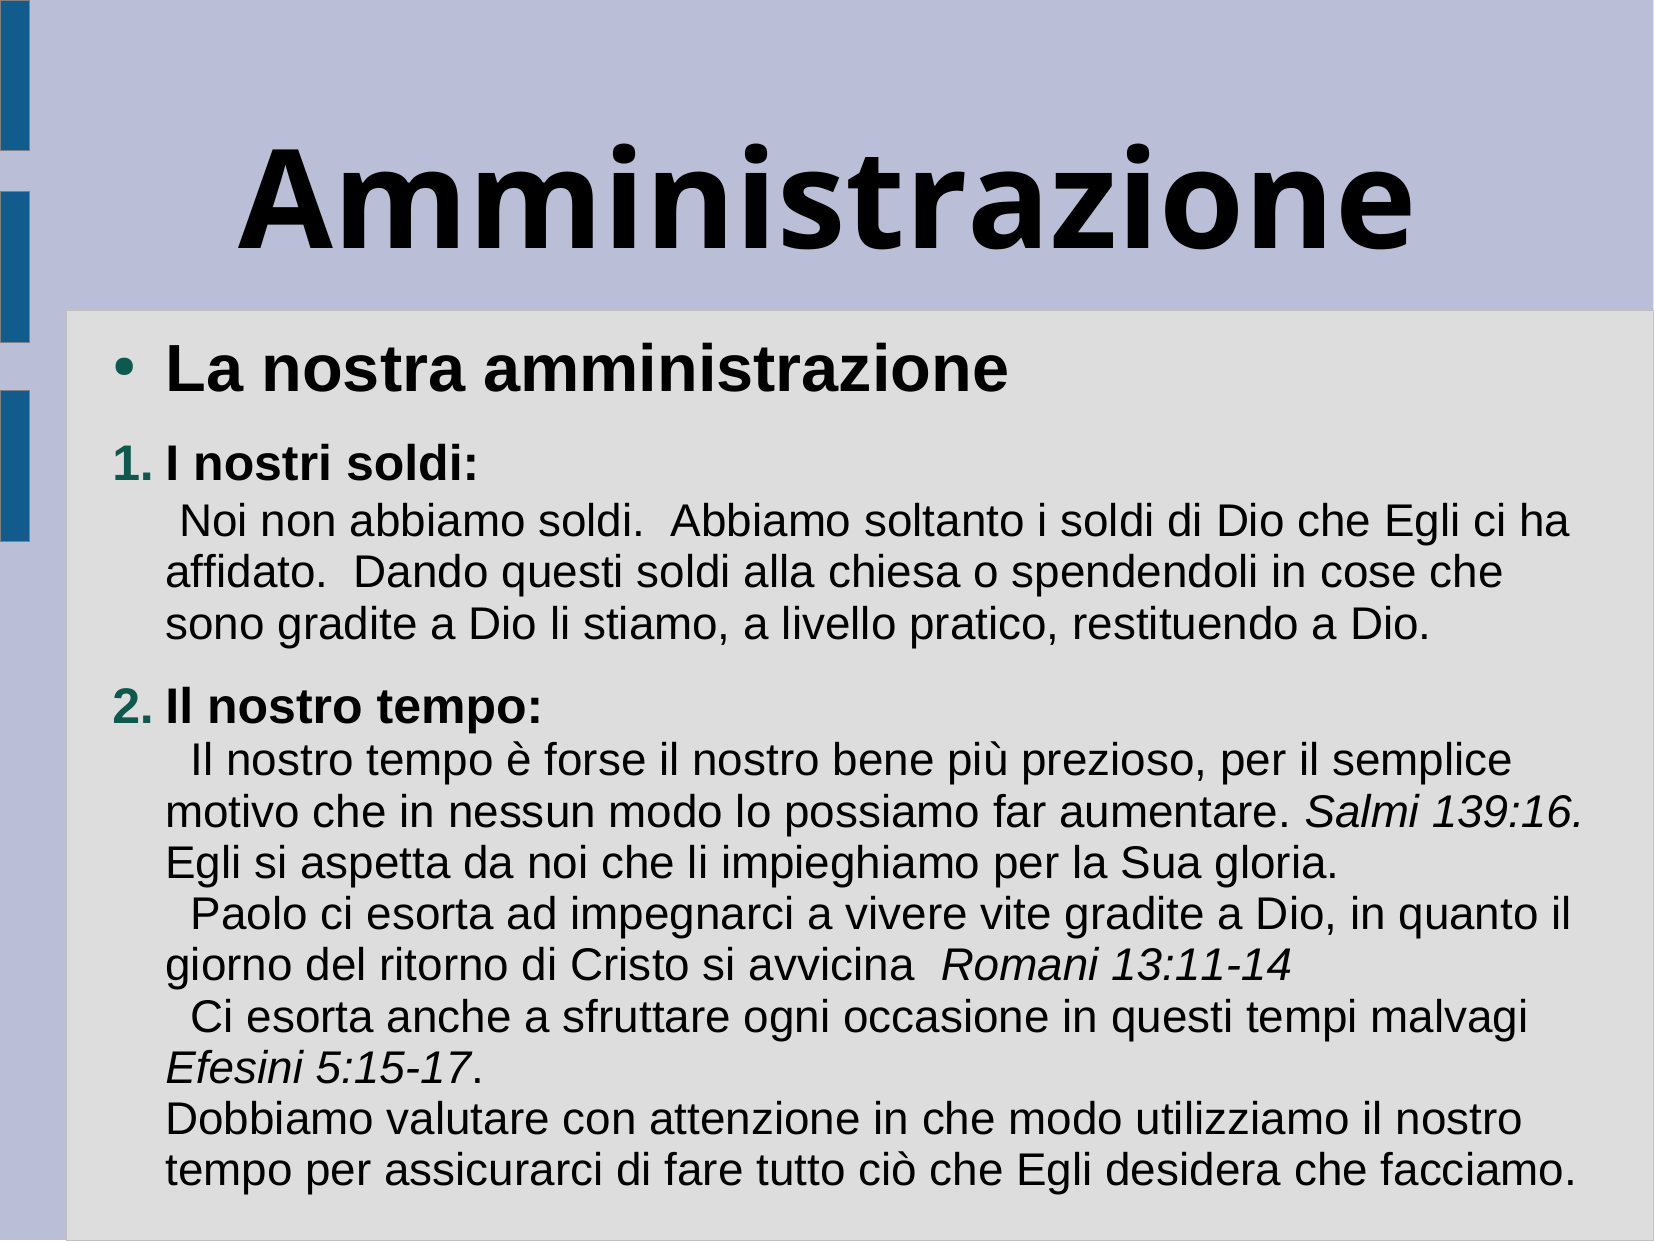

# Amministrazione
La nostra amministrazione
I nostri soldi: Noi non abbiamo soldi. Abbiamo soltanto i soldi di Dio che Egli ci ha affidato. Dando questi soldi alla chiesa o spendendoli in cose che sono gradite a Dio li stiamo, a livello pratico, restituendo a Dio.
Il nostro tempo: Il nostro tempo è forse il nostro bene più prezioso, per il semplice motivo che in nessun modo lo possiamo far aumentare. Salmi 139:16. Egli si aspetta da noi che li impieghiamo per la Sua gloria. Paolo ci esorta ad impegnarci a vivere vite gradite a Dio, in quanto il giorno del ritorno di Cristo si avvicina Romani 13:11-14 Ci esorta anche a sfruttare ogni occasione in questi tempi malvagi Efesini 5:15-17. Dobbiamo valutare con attenzione in che modo utilizziamo il nostro tempo per assicurarci di fare tutto ciò che Egli desidera che facciamo.